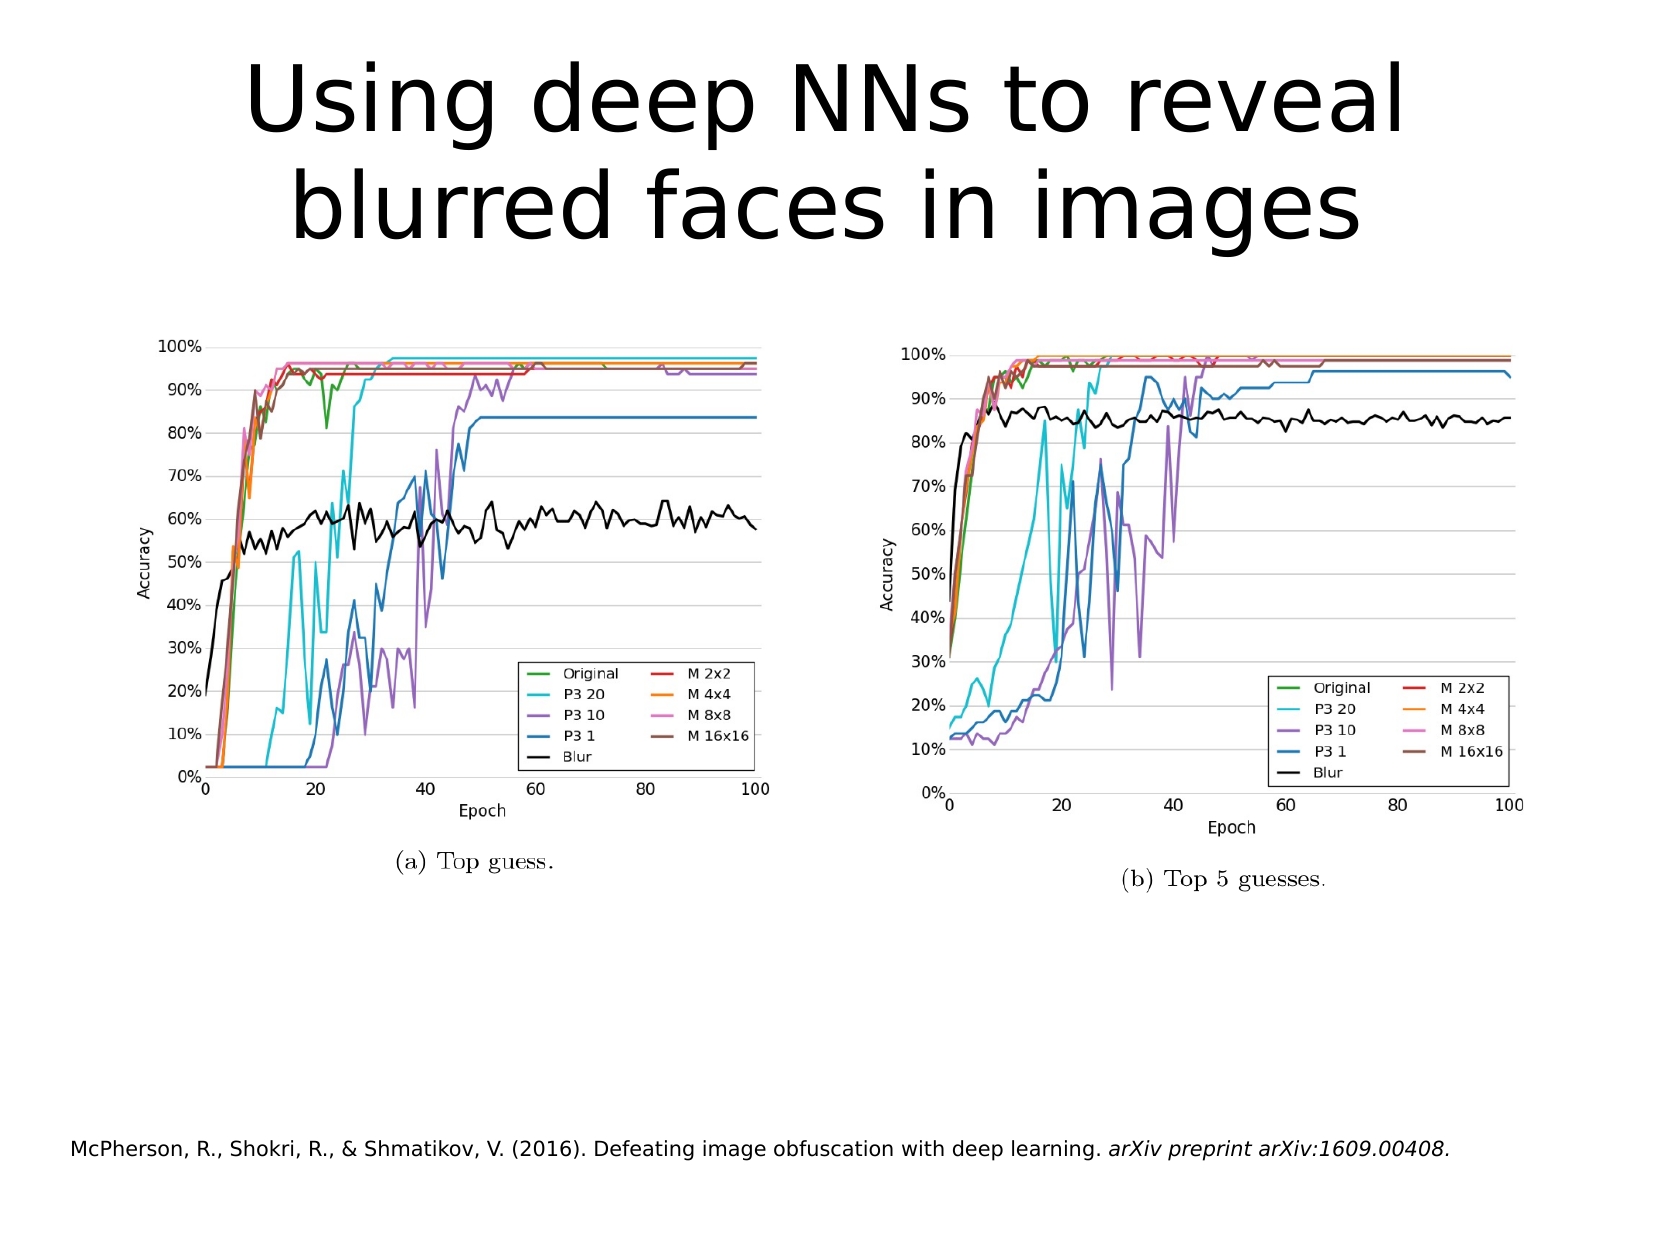

# Using deep NNs to reveal blurred faces in images
McPherson, R., Shokri, R., & Shmatikov, V. (2016). Defeating image obfuscation with deep learning. arXiv preprint arXiv:1609.00408.